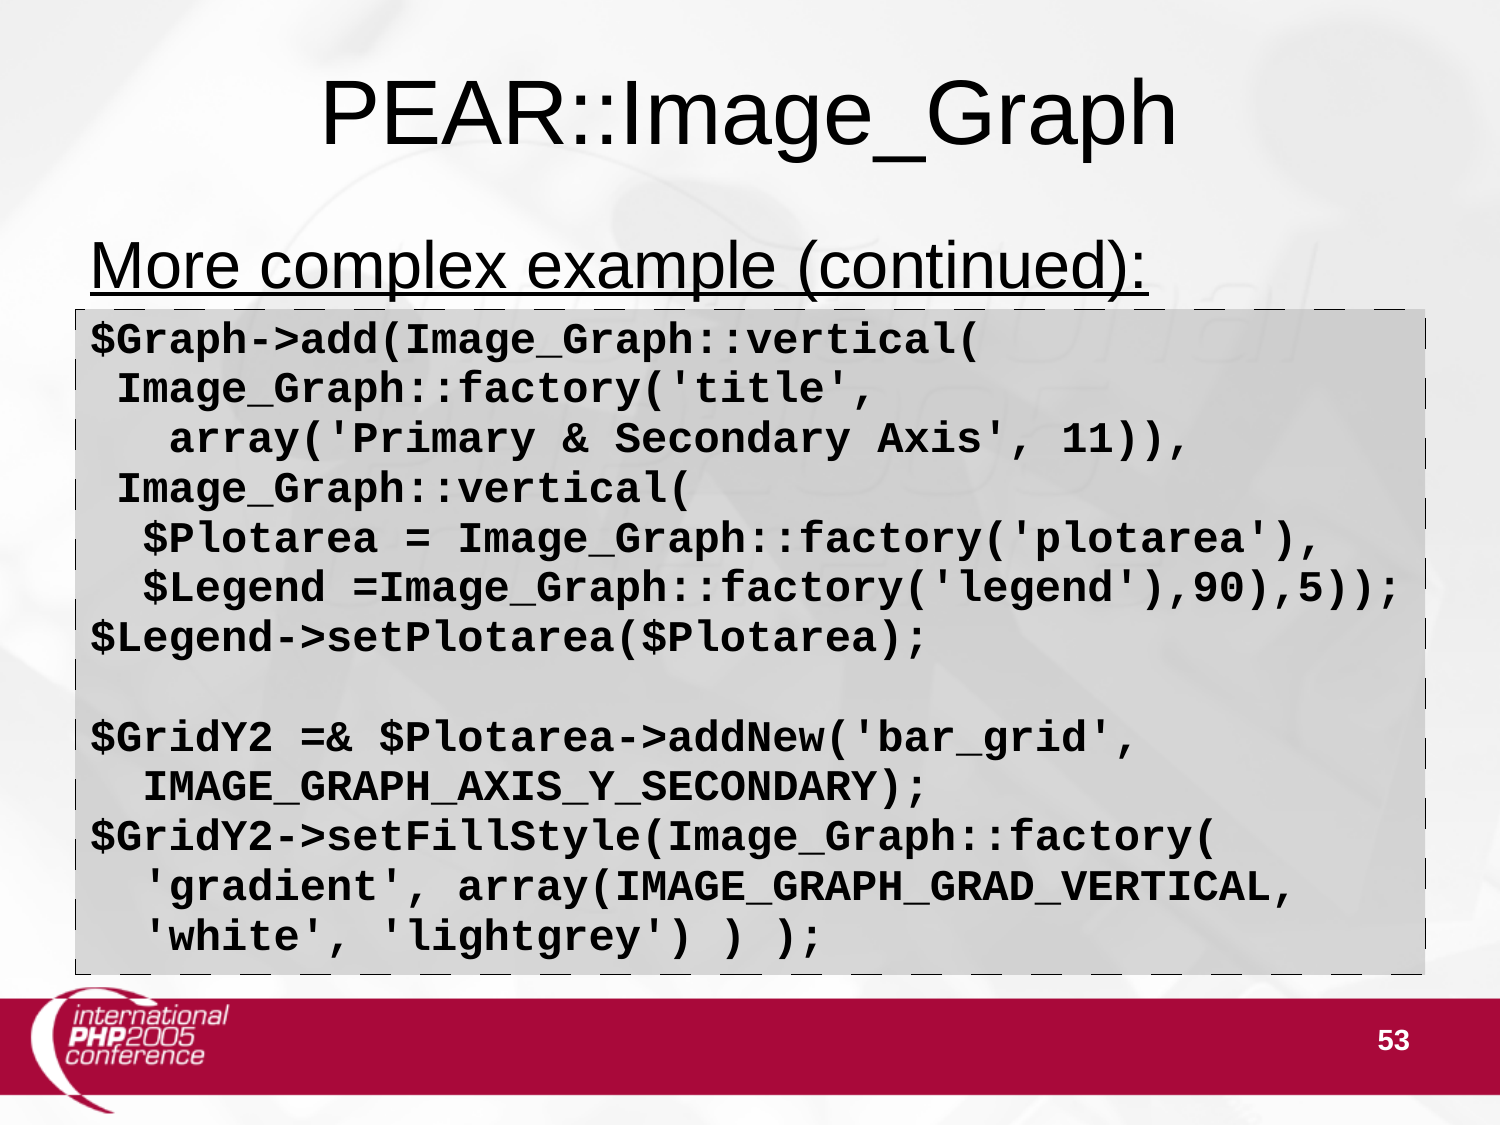

PEAR::Image_Graph
# More complex example (continued):
$Graph->add(Image_Graph::vertical(
 Image_Graph::factory('title',
 array('Primary & Secondary Axis', 11)),
 Image_Graph::vertical(
 $Plotarea = Image_Graph::factory('plotarea'),
 $Legend =Image_Graph::factory('legend'),90),5));
$Legend->setPlotarea($Plotarea);
$GridY2 =& $Plotarea->addNew('bar_grid',
 IMAGE_GRAPH_AXIS_Y_SECONDARY);
$GridY2->setFillStyle(Image_Graph::factory(
 'gradient', array(IMAGE_GRAPH_GRAD_VERTICAL,
 'white', 'lightgrey') ) );
53